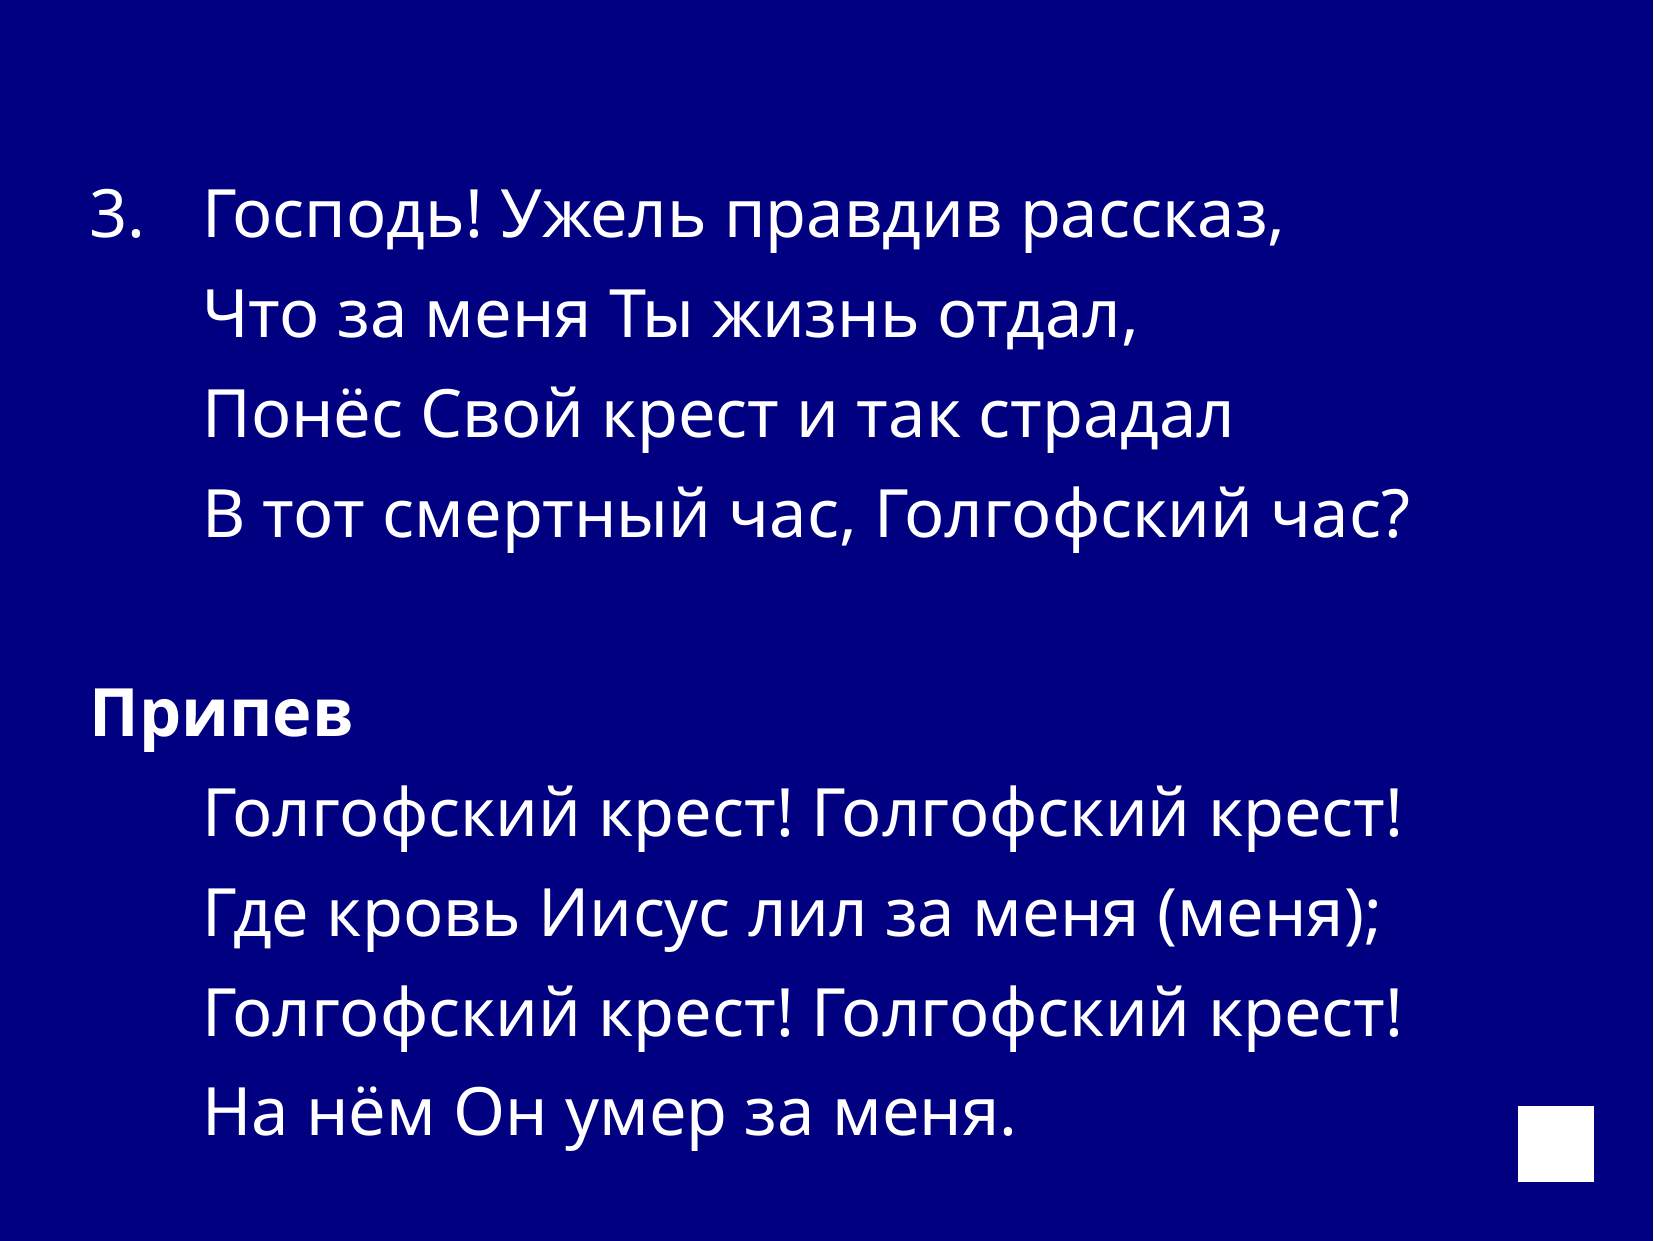

3.	Господь! Ужель правдив рассказ,
	Что за меня Ты жизнь отдал,
	Понёс Свой крест и так страдал
	В тот смертный час, Голгофский час?
Припев
	Голгофский крест! Голгофский крест!
	Где кровь Иисус лил за меня (меня);
	Голгофский крест! Голгофский крест!
	На нём Он умер за меня.